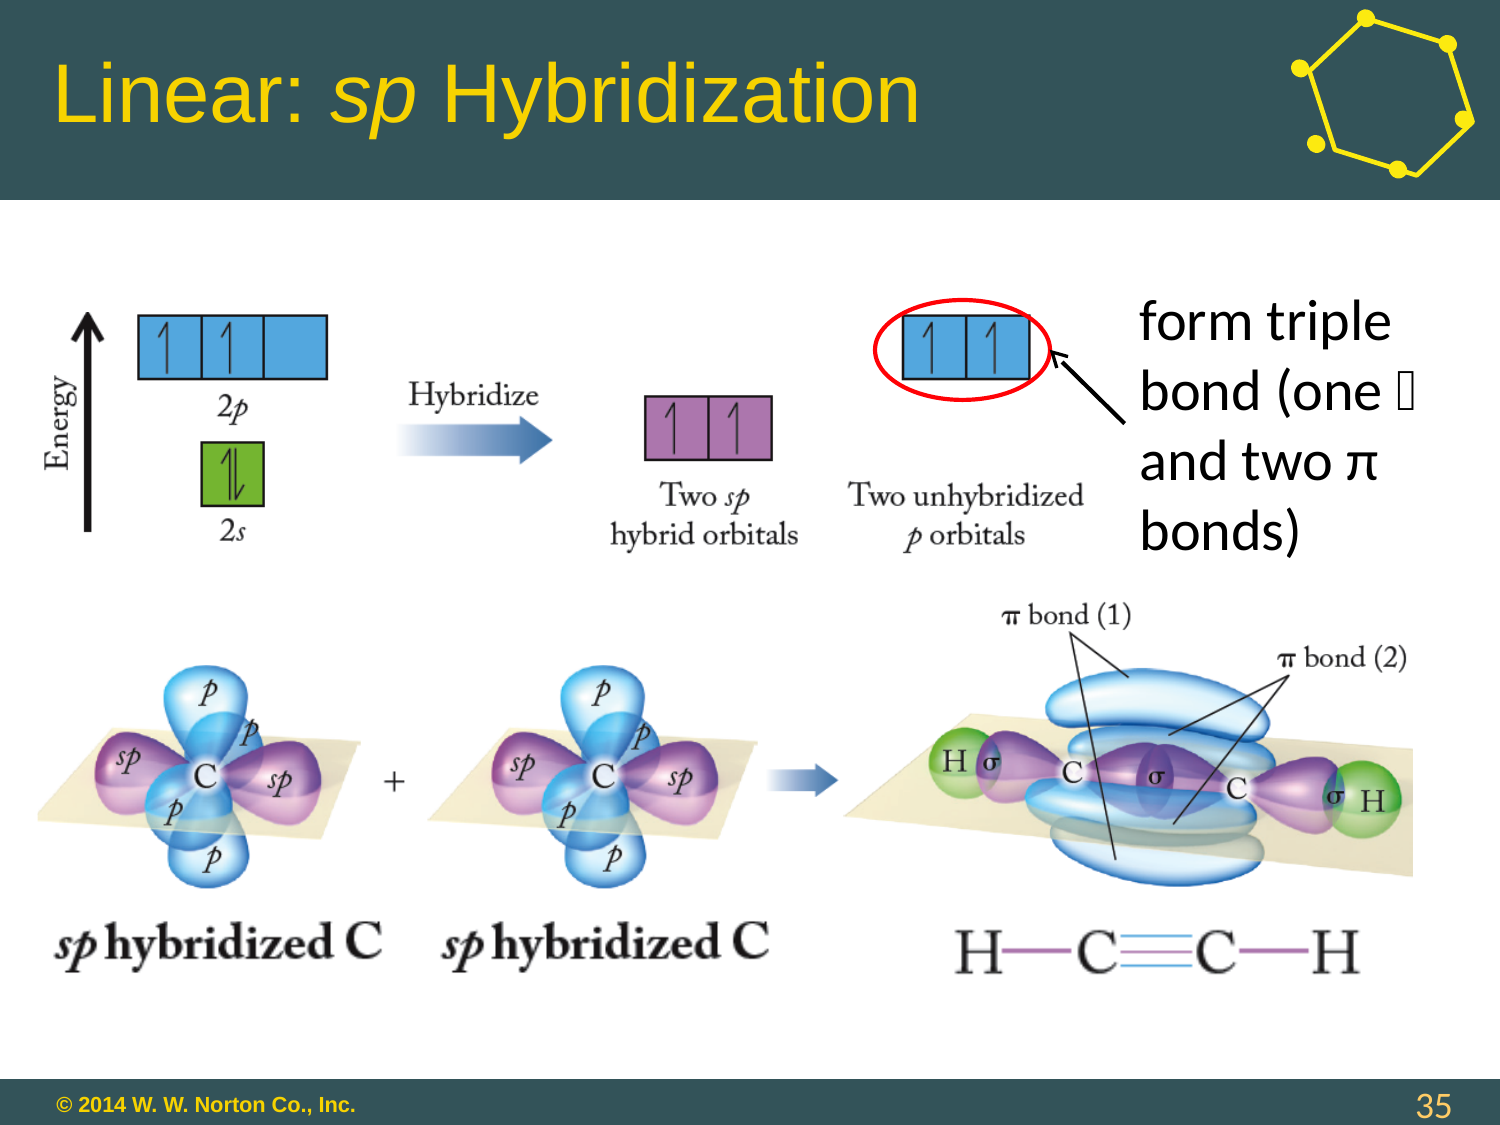

# Linear: sp Hybridization
form triple bond (one  and two π bonds)